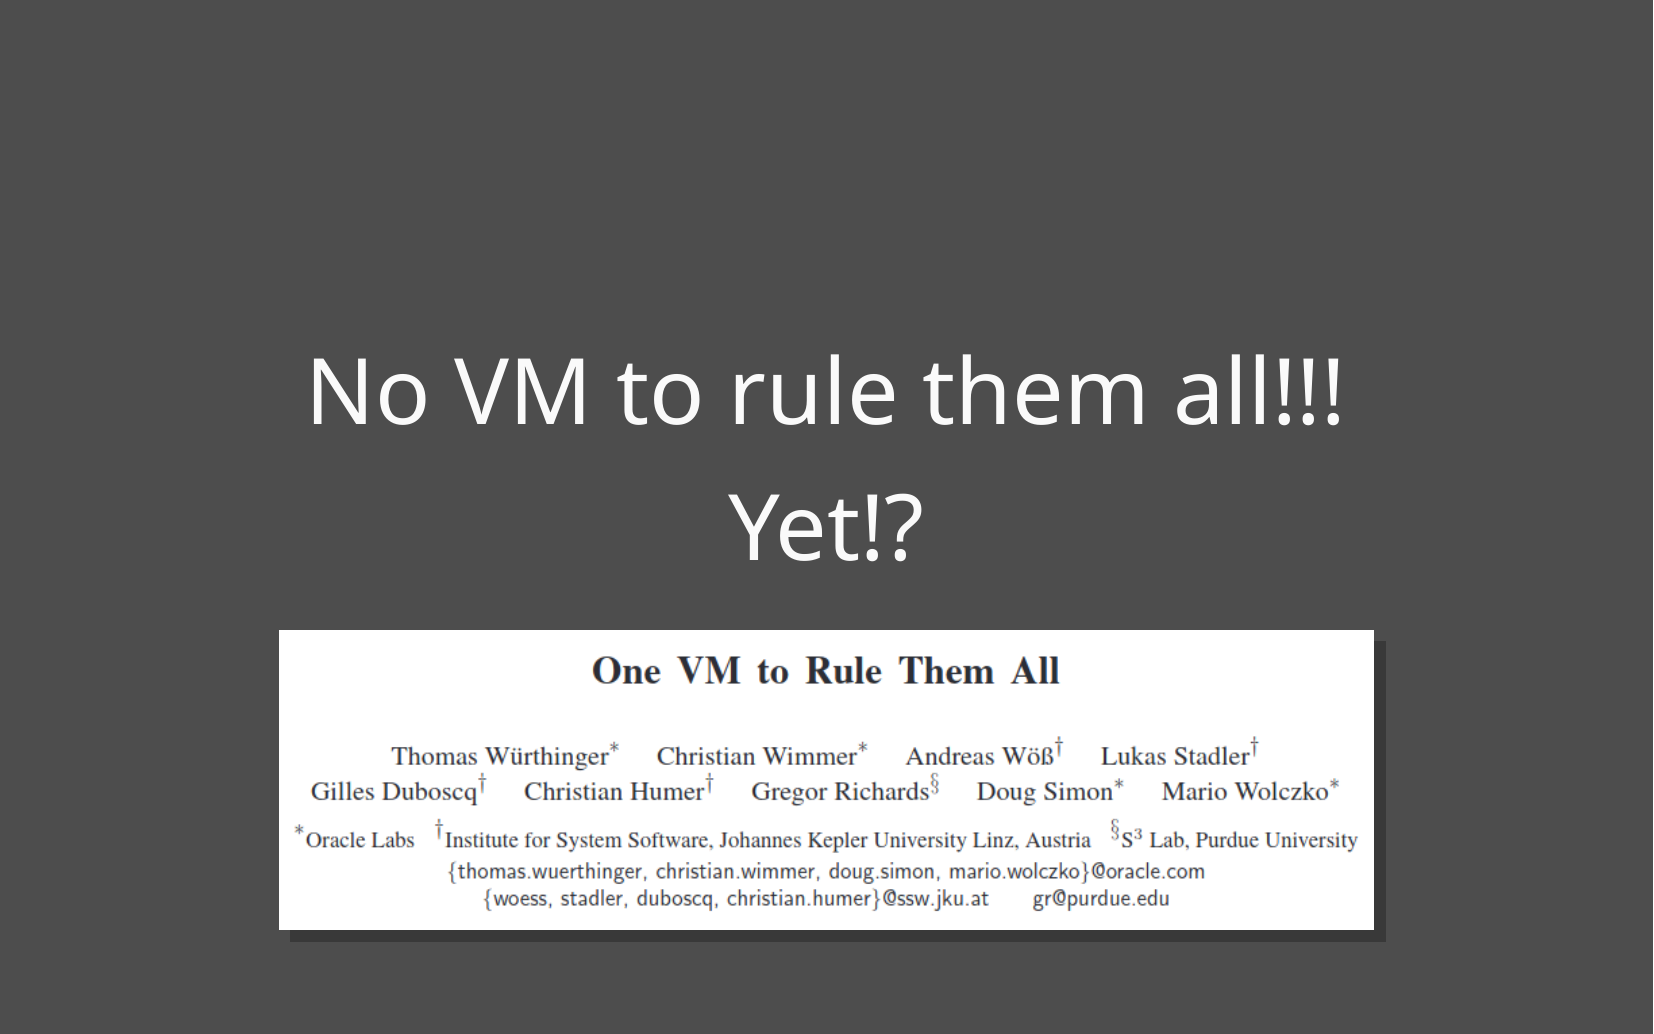

# No VM to rule them all!!!
Yet!?